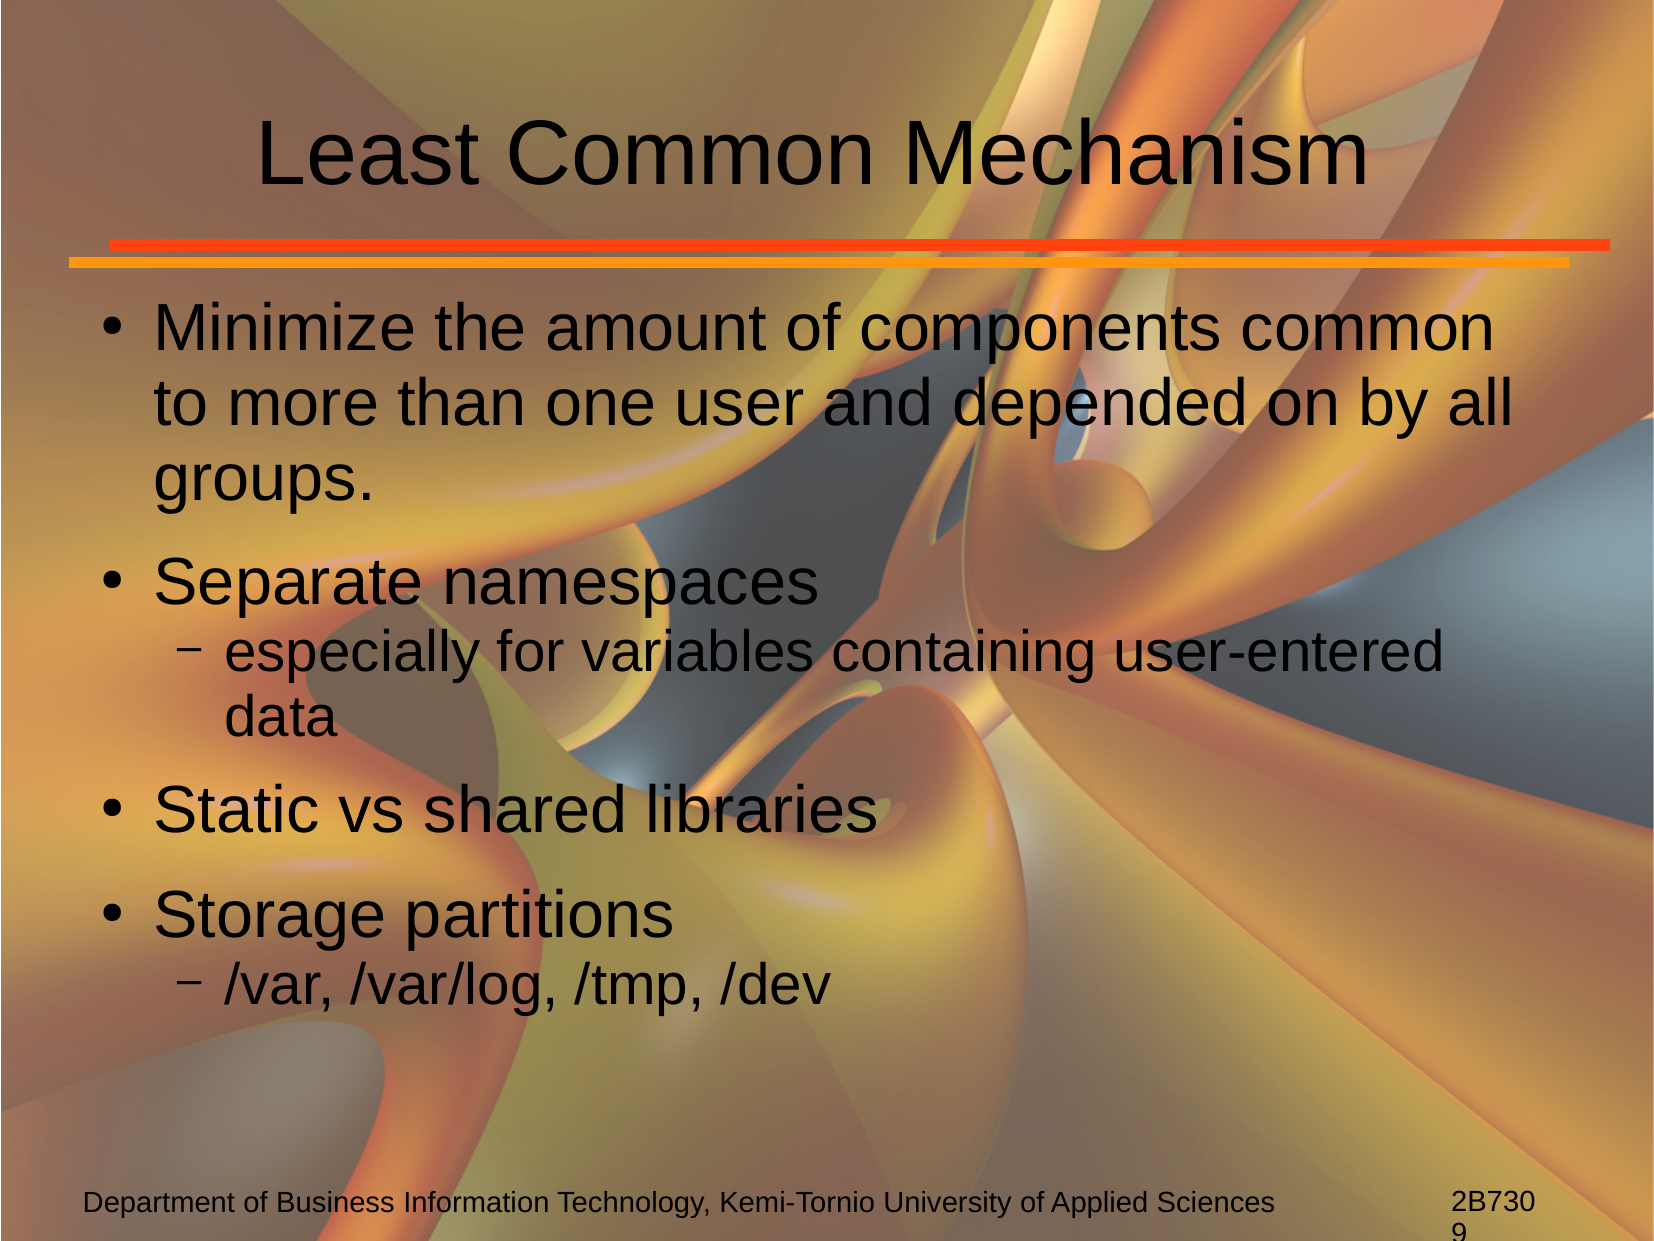

# Least Common Mechanism
Minimize the amount of components common to more than one user and depended on by all groups.
Separate namespaces
especially for variables containing user-entered data
Static vs shared libraries
Storage partitions
/var, /var/log, /tmp, /dev